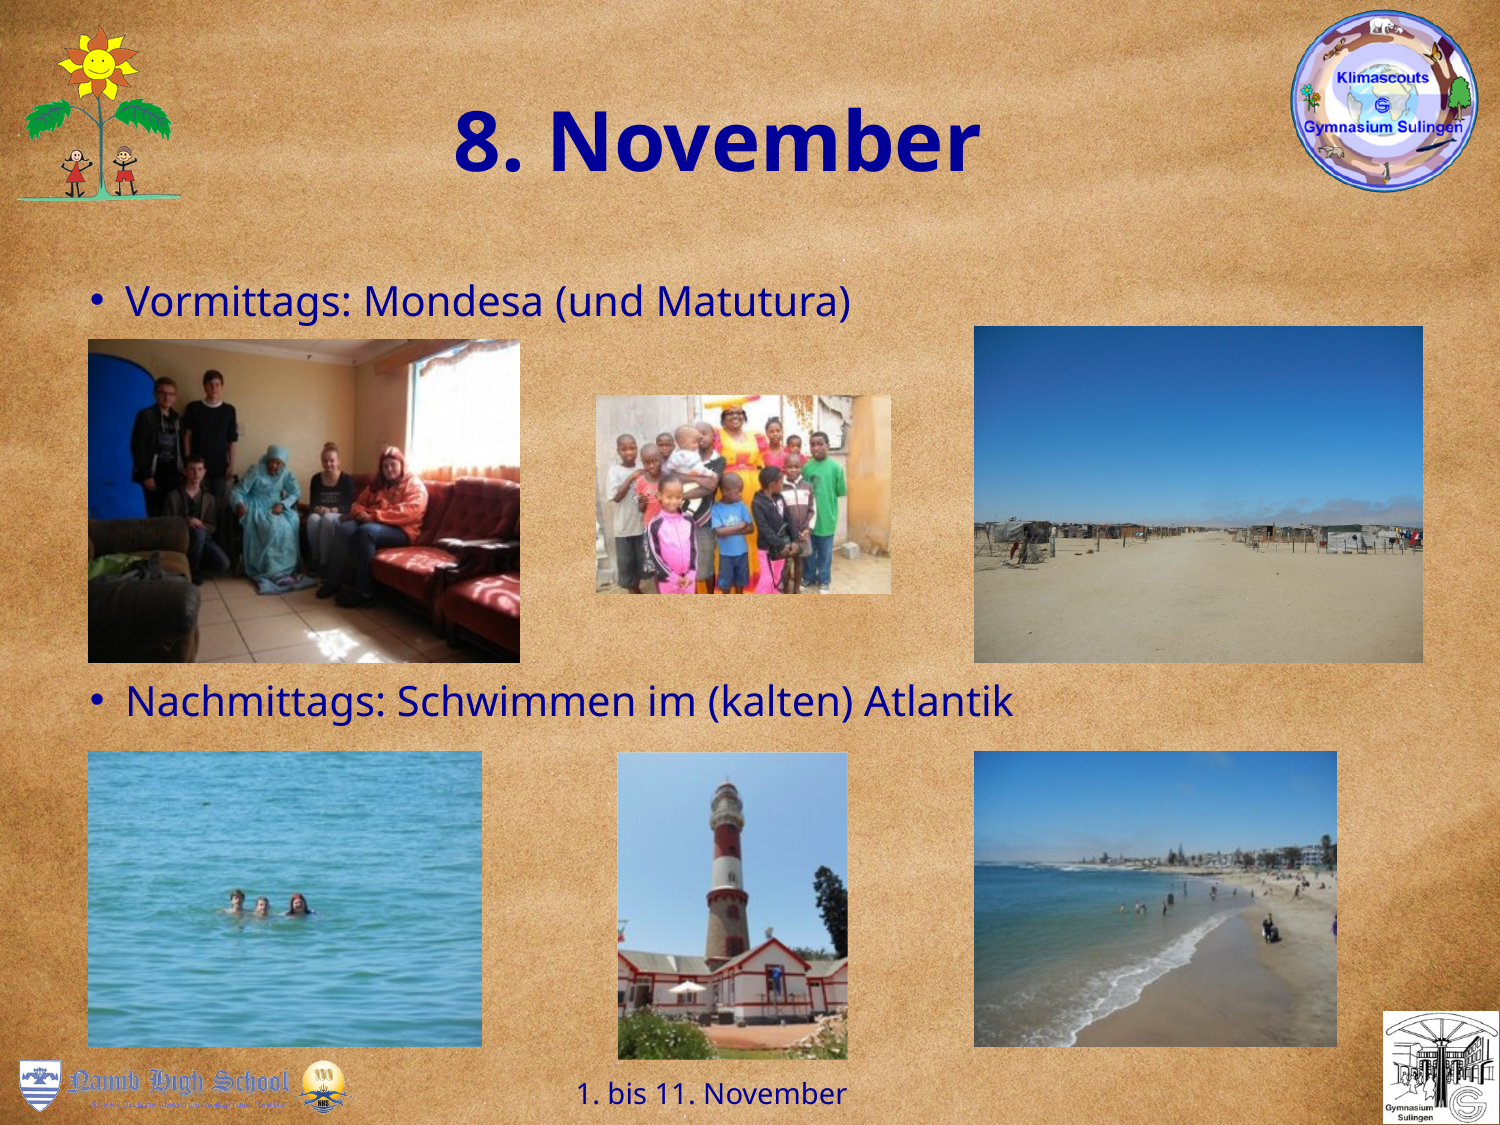

8. November
Vormittags: Mondesa (und Matutura)
Nachmittags: Schwimmen im (kalten) Atlantik